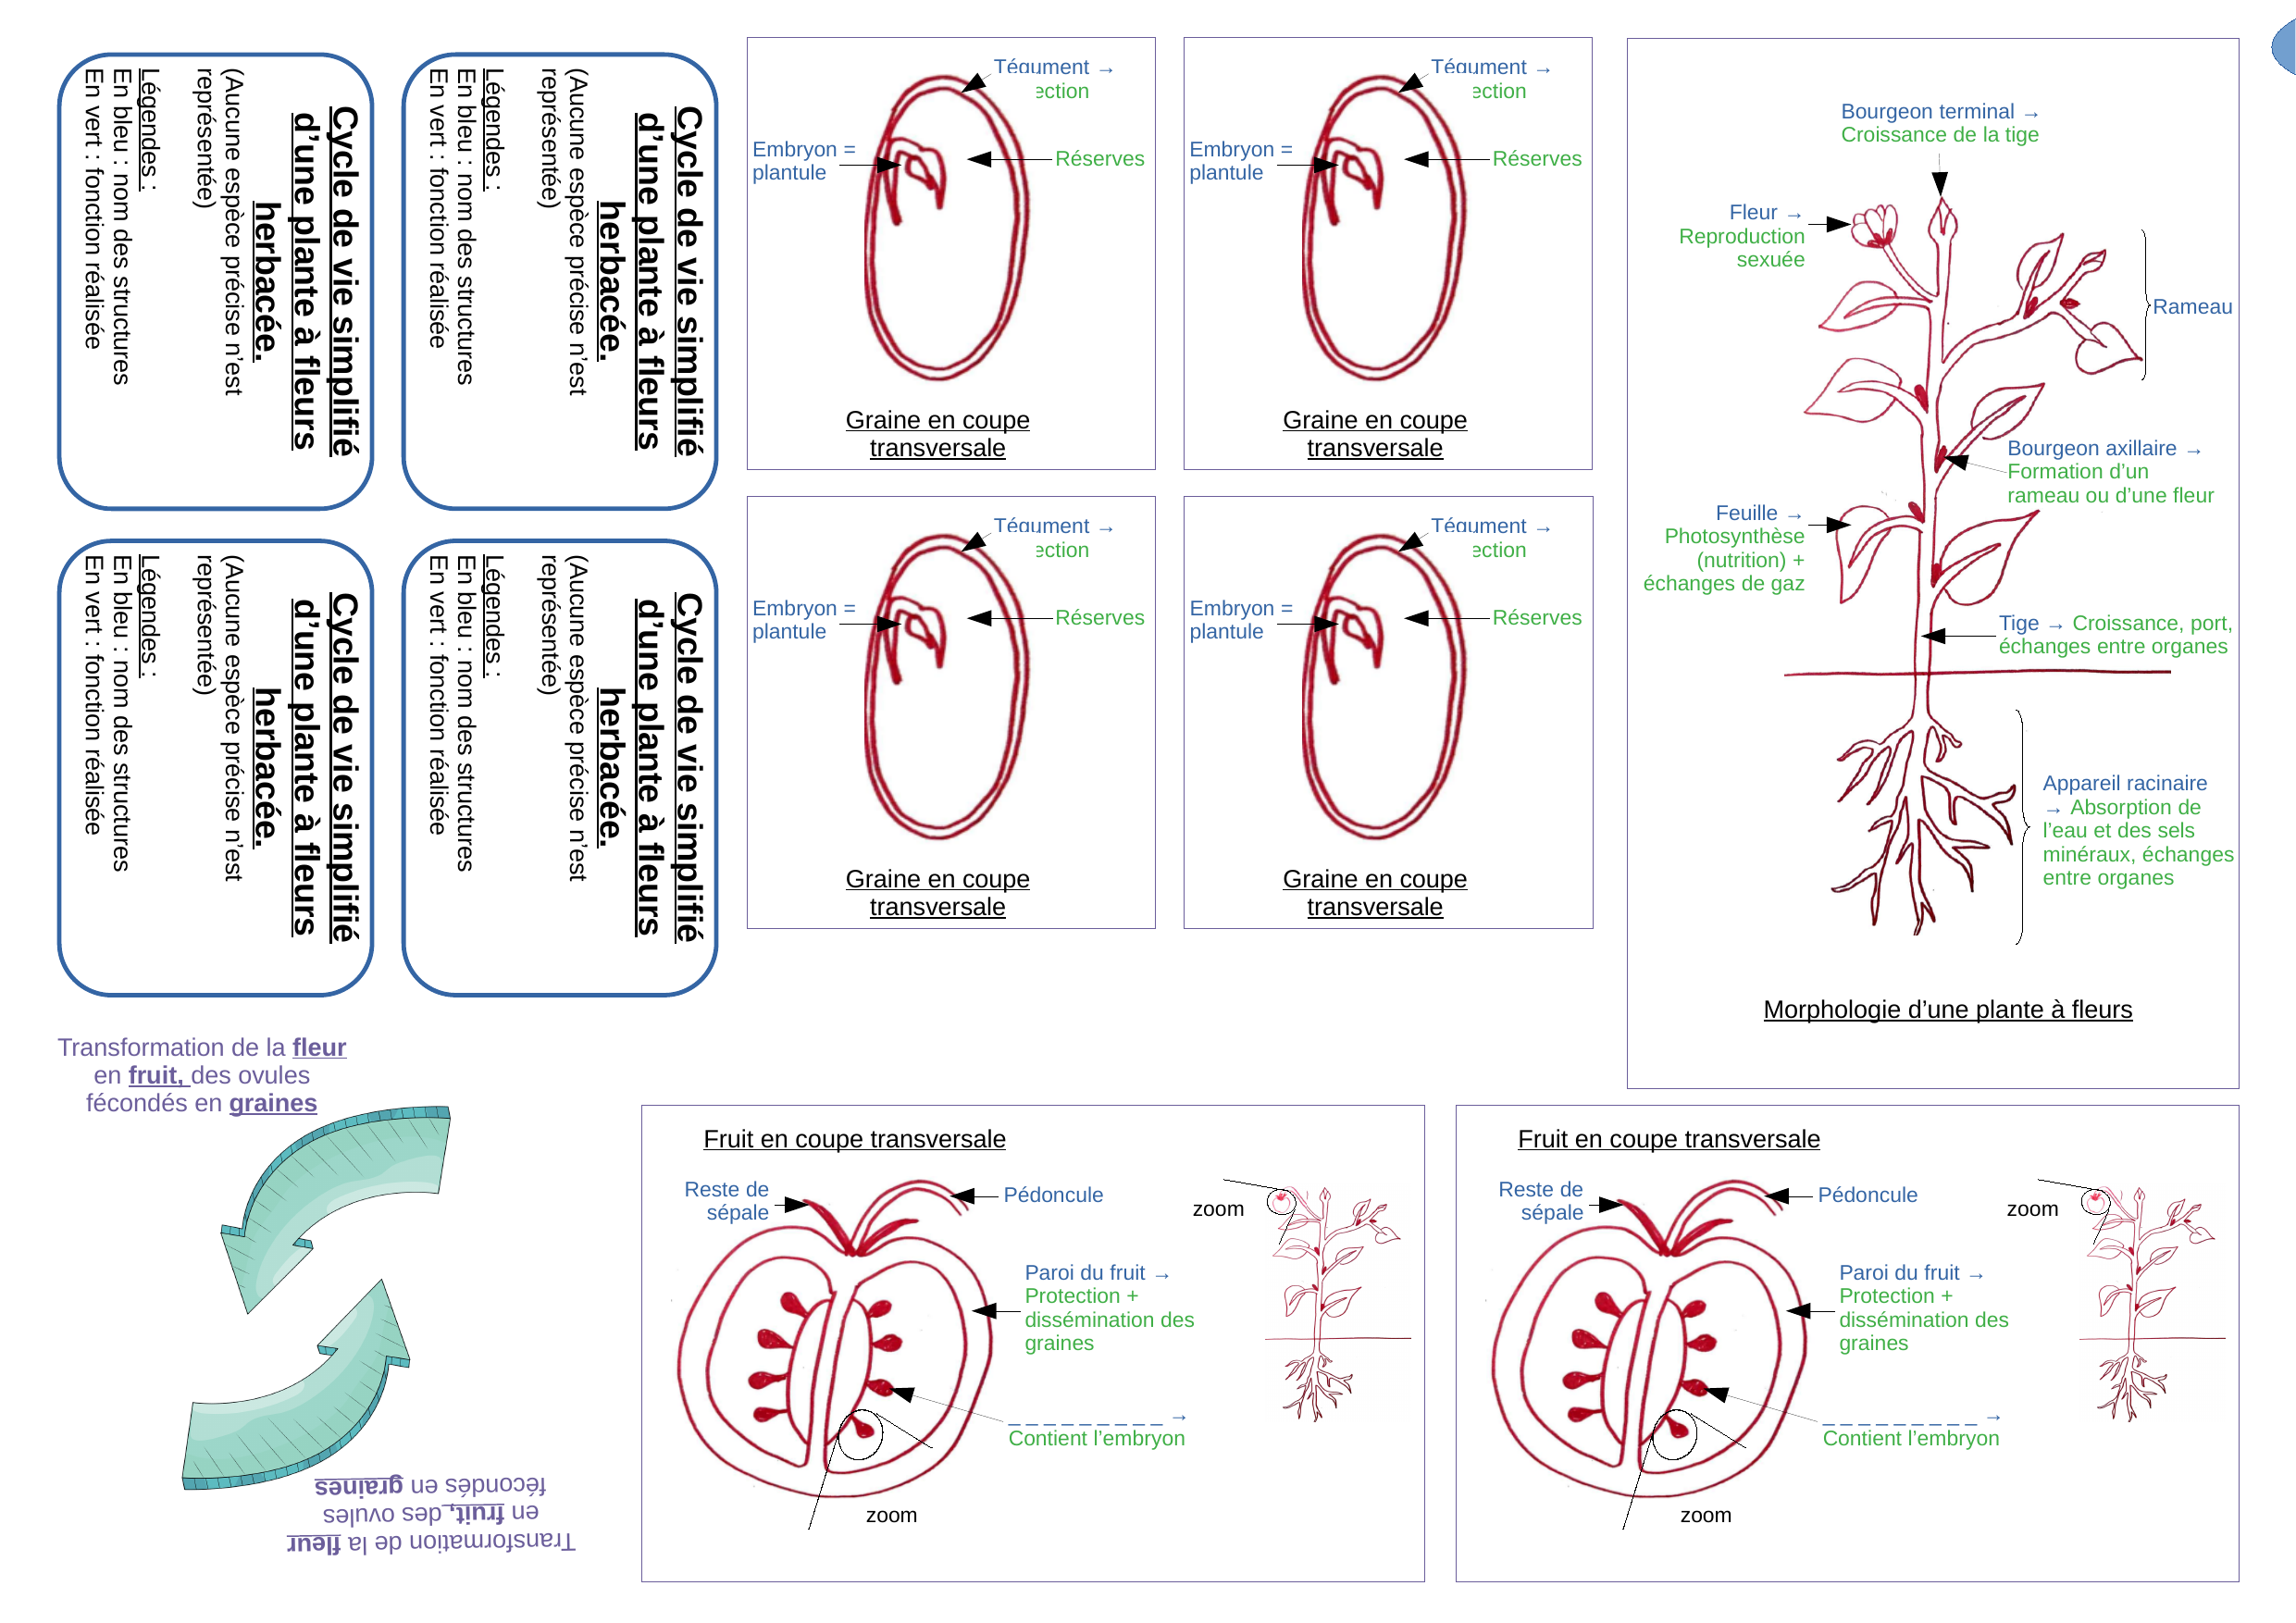

Impression
Embryon = plantule
Réserves
Graine en coupe transversale
Tégument → Protection
Embryon = plantule
Réserves
Graine en coupe transversale
Tégument → Protection
Bourgeon terminal → Croissance de la tige
Fleur → Reproduction sexuée
Rameau
Bourgeon axillaire → Formation d’un rameau ou d’une fleur
Feuille → Photosynthèse (nutrition) + échanges de gaz
Tige → Croissance, port, échanges entre organes
Appareil racinaire → Absorption de l’eau et des sels minéraux, échanges entre organes
Morphologie d’une plante à fleurs
Cycle de vie simplifié d’une plante à fleurs herbacée.
(Aucune espèce précise n’est représentée)
Légendes :
En bleu : nom des structures
En vert : fonction réalisée
Cycle de vie simplifié d’une plante à fleurs herbacée.
(Aucune espèce précise n’est représentée)
Légendes :
En bleu : nom des structures
En vert : fonction réalisée
Embryon = plantule
Réserves
Graine en coupe transversale
Tégument → Protection
Embryon = plantule
Réserves
Graine en coupe transversale
Tégument → Protection
Cycle de vie simplifié d’une plante à fleurs herbacée.
(Aucune espèce précise n’est représentée)
Légendes :
En bleu : nom des structures
En vert : fonction réalisée
Cycle de vie simplifié d’une plante à fleurs herbacée.
(Aucune espèce précise n’est représentée)
Légendes :
En bleu : nom des structures
En vert : fonction réalisée
Transformation de la fleur en fruit, des ovules fécondés en graines
Fruit en coupe transversale
Reste de sépale
Pédoncule
zoom
Paroi du fruit → Protection + dissémination des graines
_ _ _ _ _ _ _ _ _ → Contient l’embryon
zoom
Fruit en coupe transversale
Reste de sépale
Pédoncule
zoom
Paroi du fruit → Protection + dissémination des graines
_ _ _ _ _ _ _ _ _ → Contient l’embryon
zoom
Transformation de la fleur en fruit, des ovules fécondés en graines